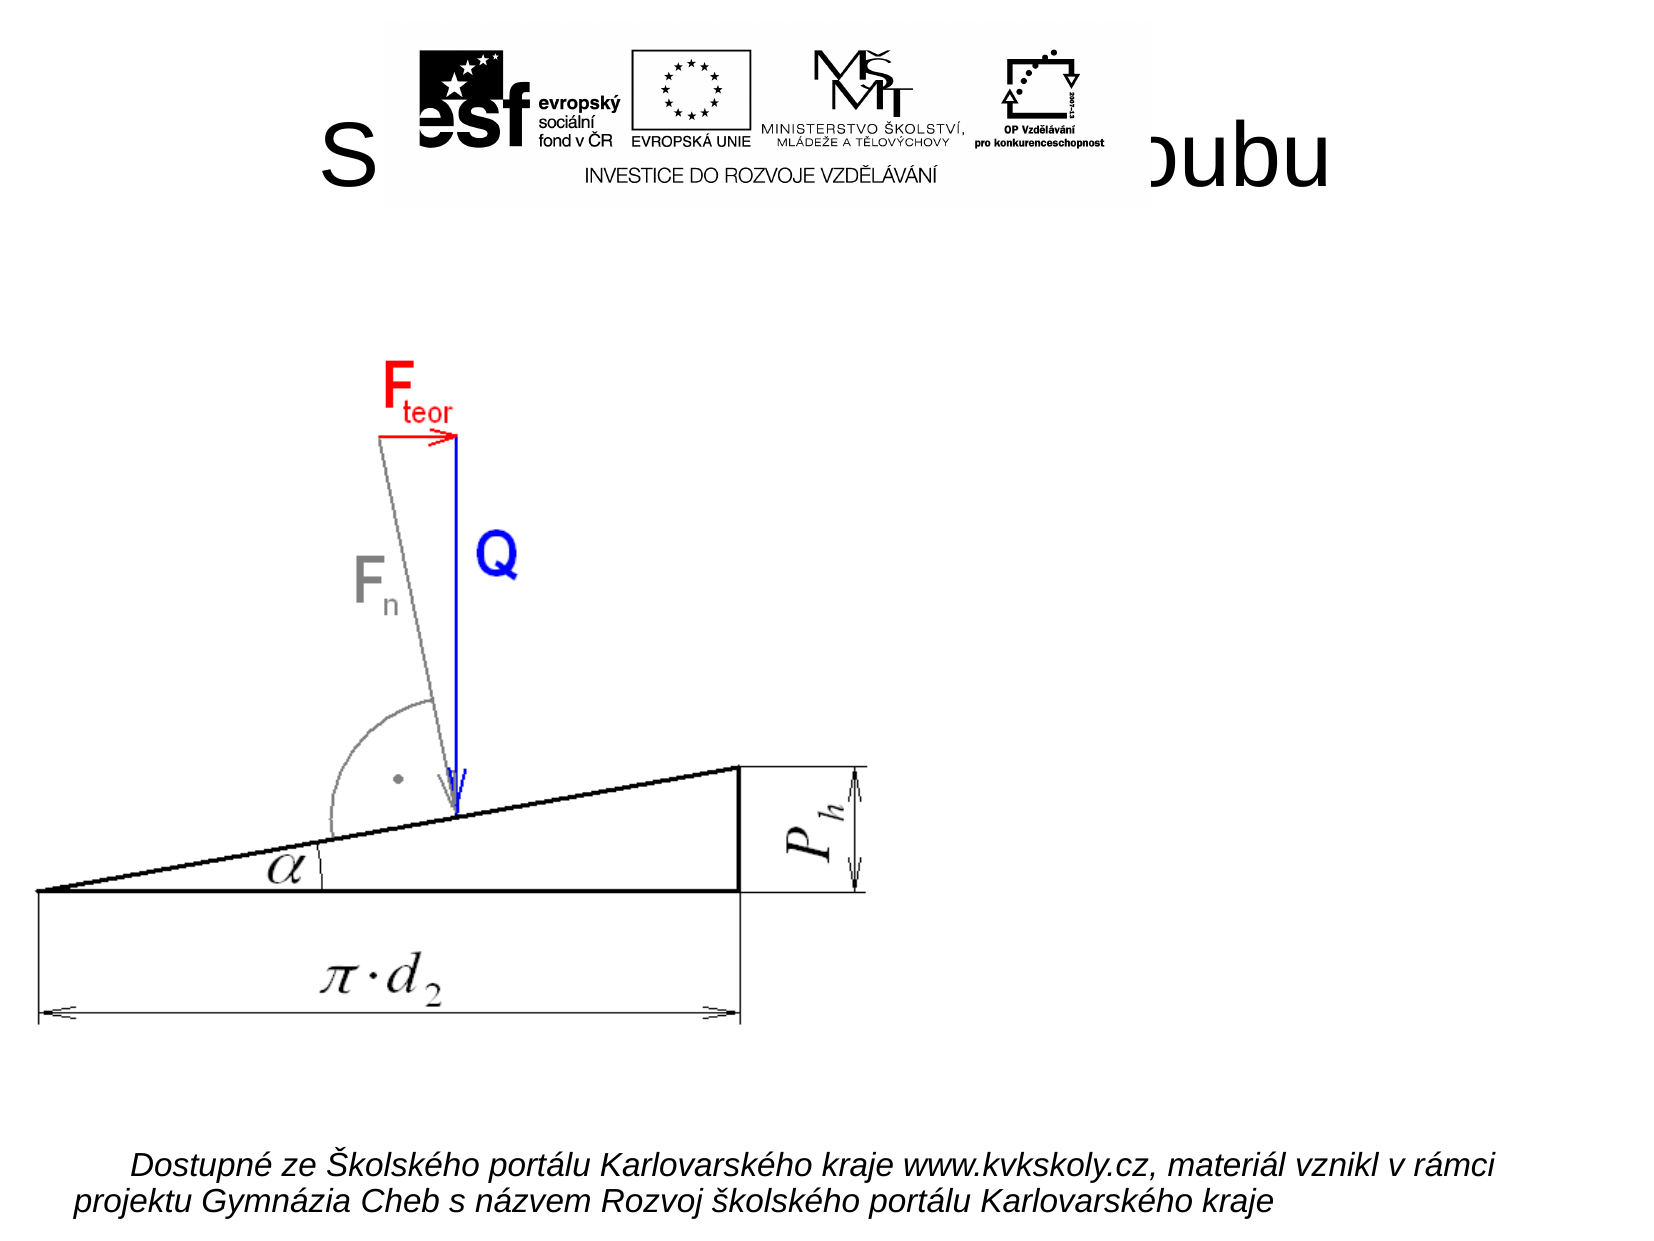

# Silové poměry na šroubu
Fteor teoretická síla
Fn normálová síla
Q zatěžující síla
α úhel stoupání
Ph stoupání
π.d2 obvod závitu
	Dostupné ze Školského portálu Karlovarského kraje www.kvkskoly.cz, materiál vznikl v rámci projektu Gymnázia Cheb s názvem Rozvoj školského portálu Karlovarského kraje